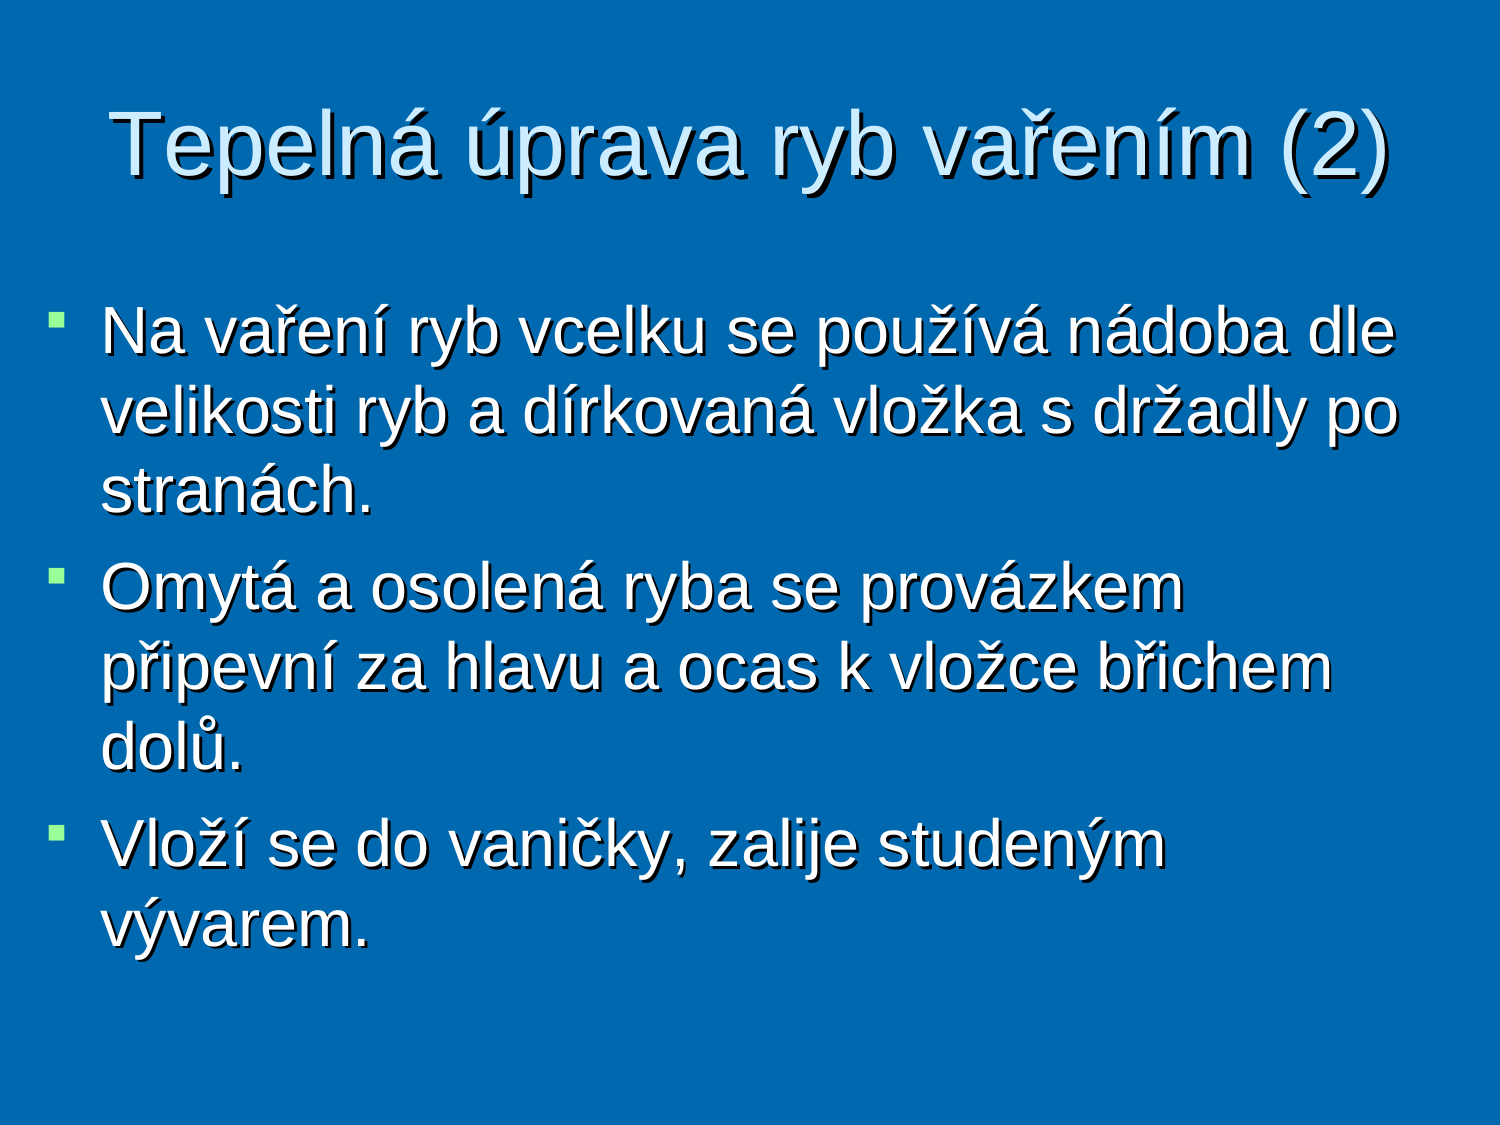

# Tepelná úprava ryb vařením (2)
Na vaření ryb vcelku se používá nádoba dle velikosti ryb a dírkovaná vložka s držadly po stranách.
Omytá a osolená ryba se provázkem připevní za hlavu a ocas k vložce břichem dolů.
Vloží se do vaničky, zalije studeným vývarem.